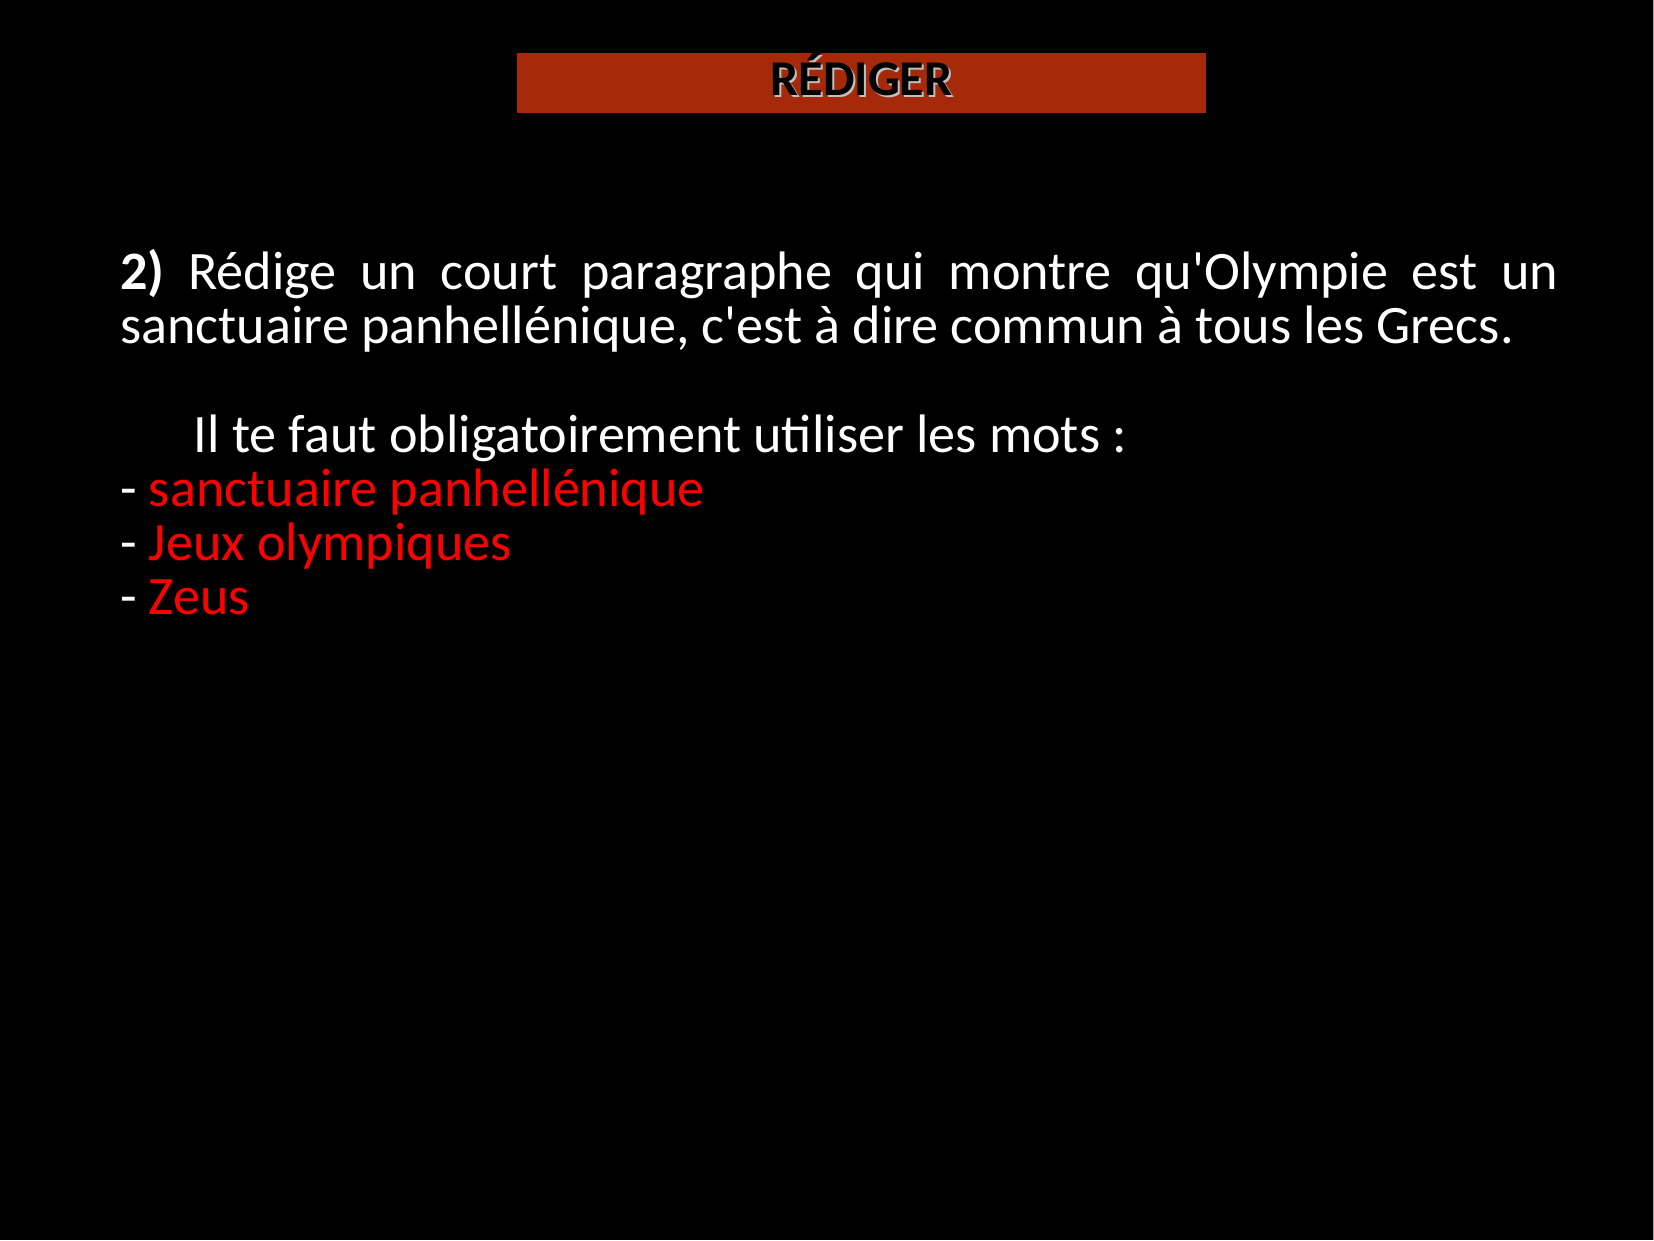

RÉDIGER
2) Rédige un court paragraphe qui montre qu'Olympie est un sanctuaire panhellénique, c'est à dire commun à tous les Grecs.
	Il te faut obligatoirement utiliser les mots :
- sanctuaire panhellénique
- Jeux olympiques
- Zeus